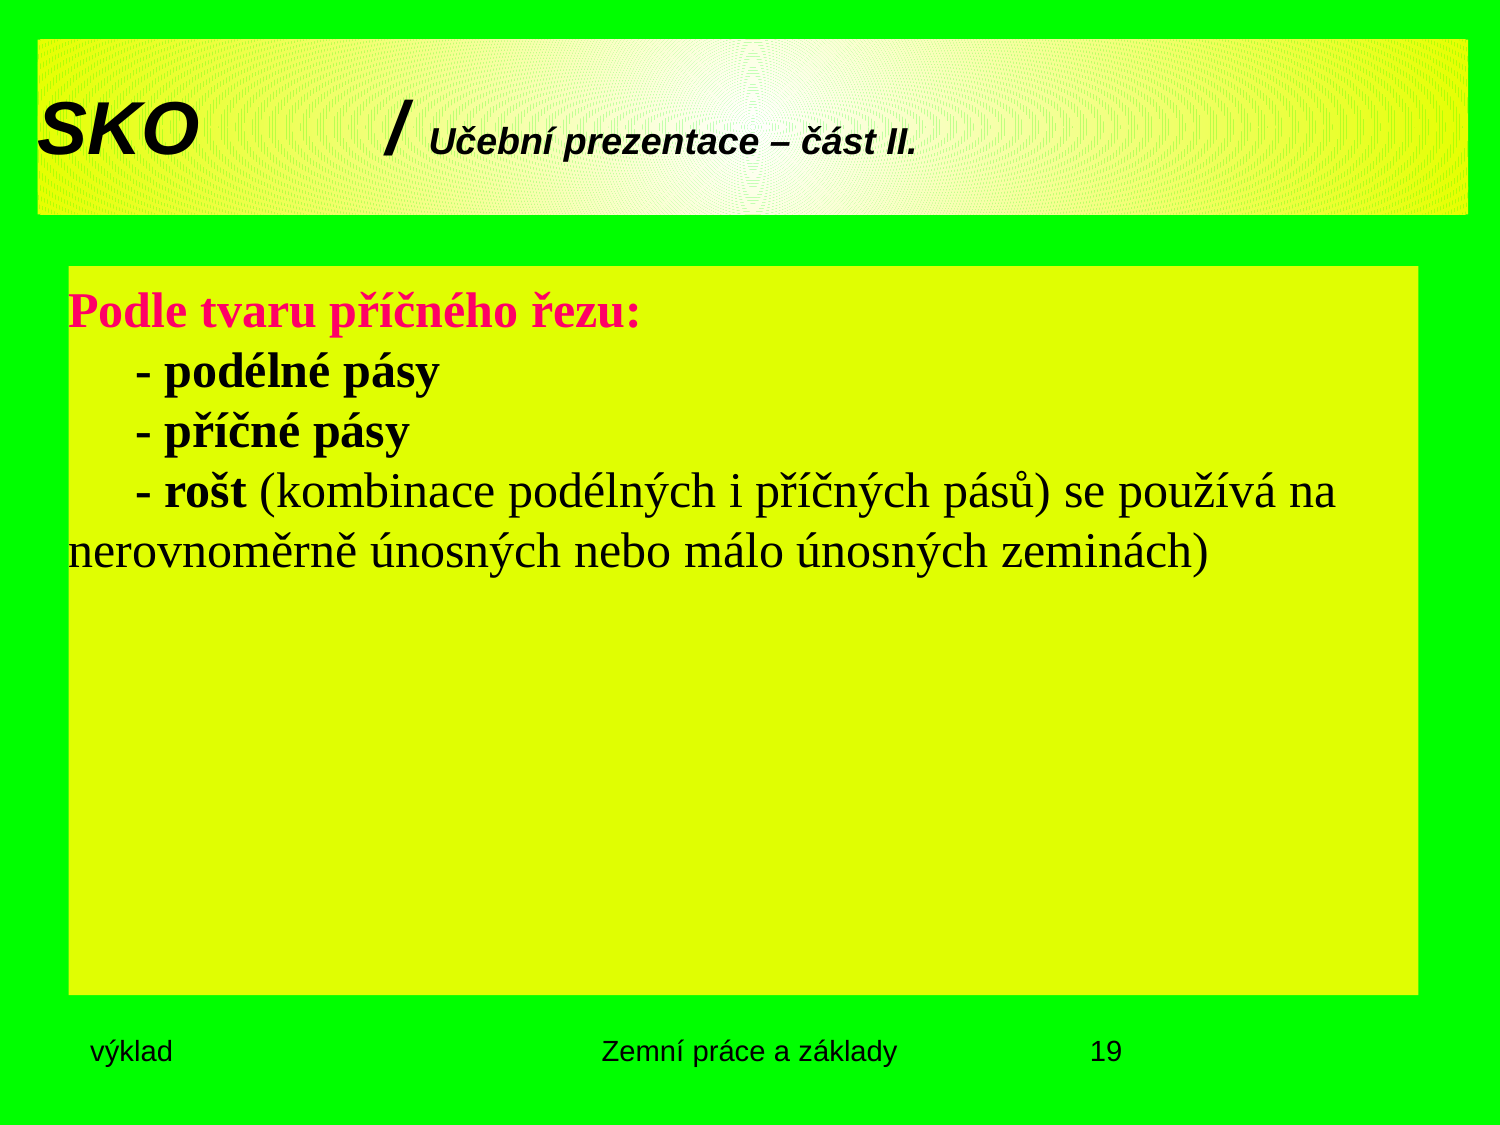

SKO / Učební prezentace – část II.
Podle tvaru příčného řezu:
	- podélné pásy
	- příčné pásy
	- rošt (kombinace podélných i příčných pásů) se používá na nerovnoměrně únosných nebo málo únosných zeminách)
výklad
Zemní práce a základy